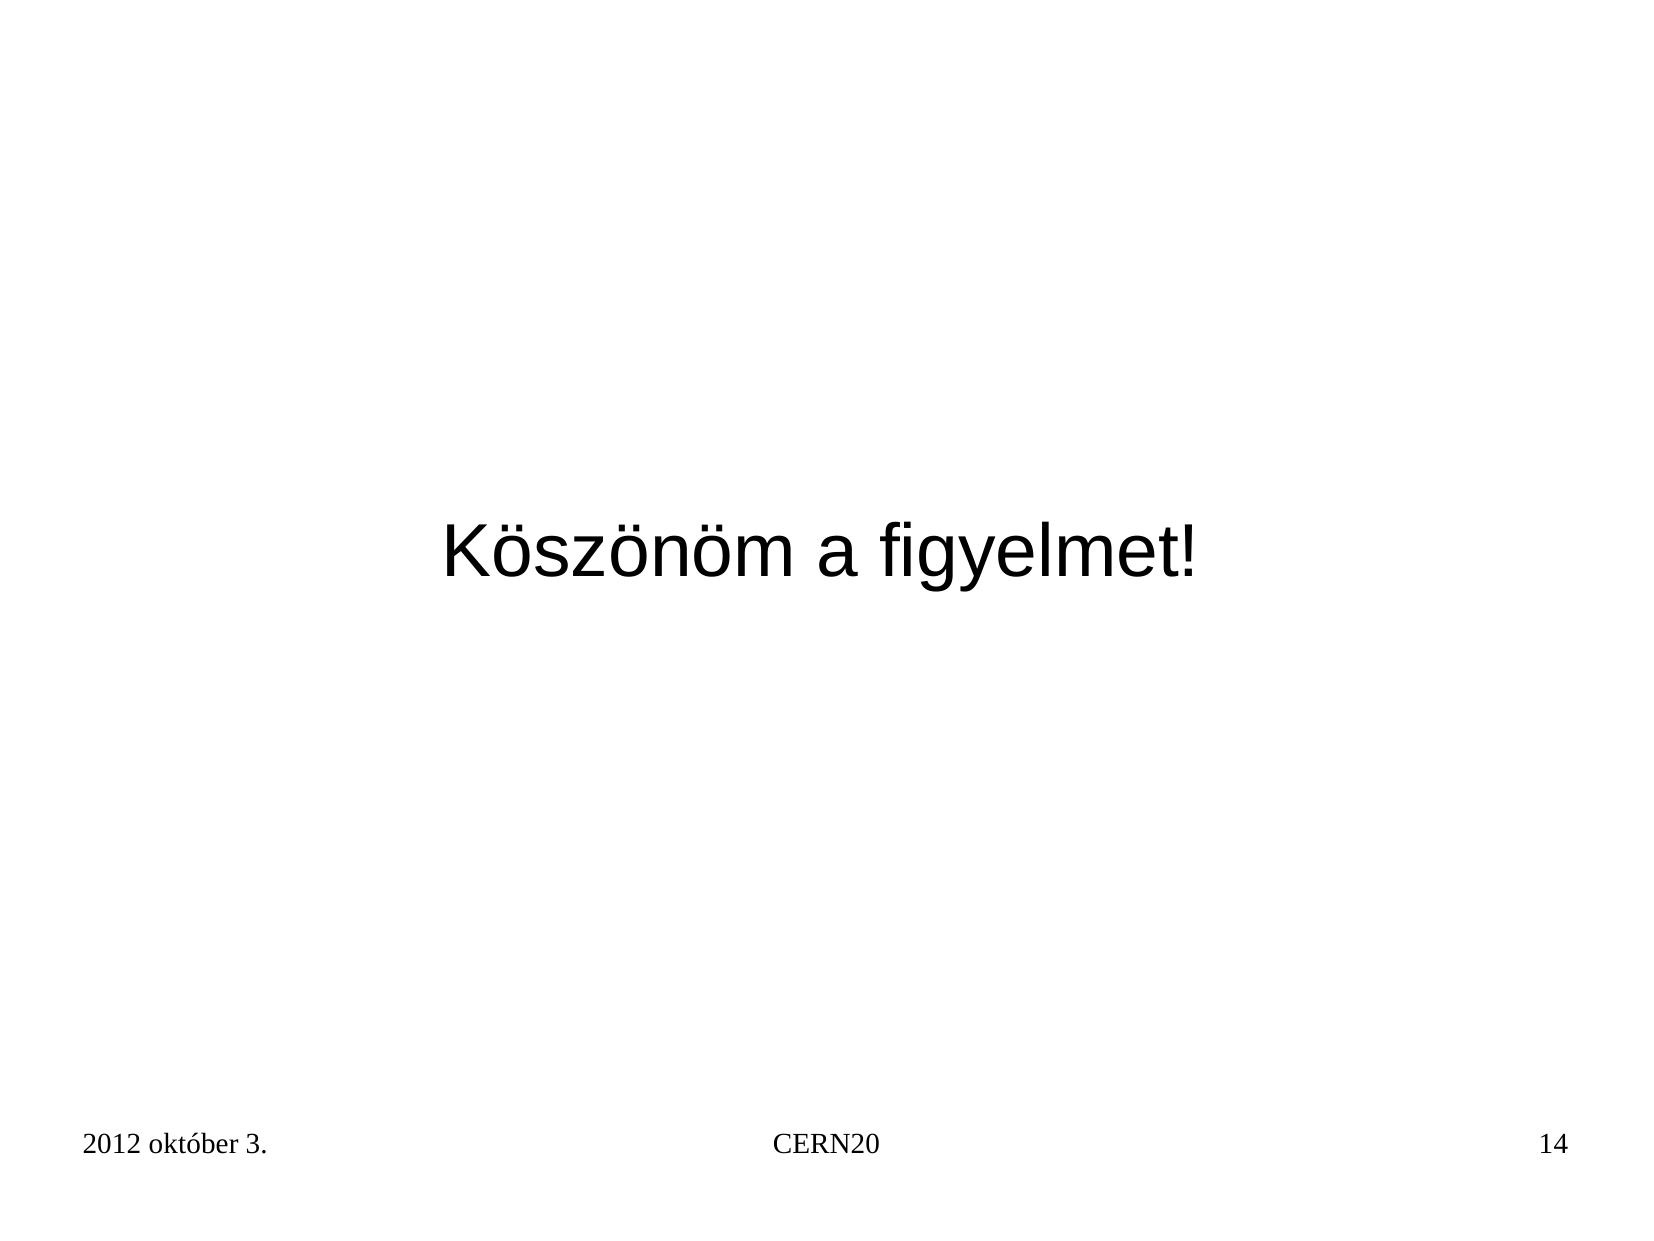

# Köszönöm a figyelmet!
2012 október 3.
CERN20
14